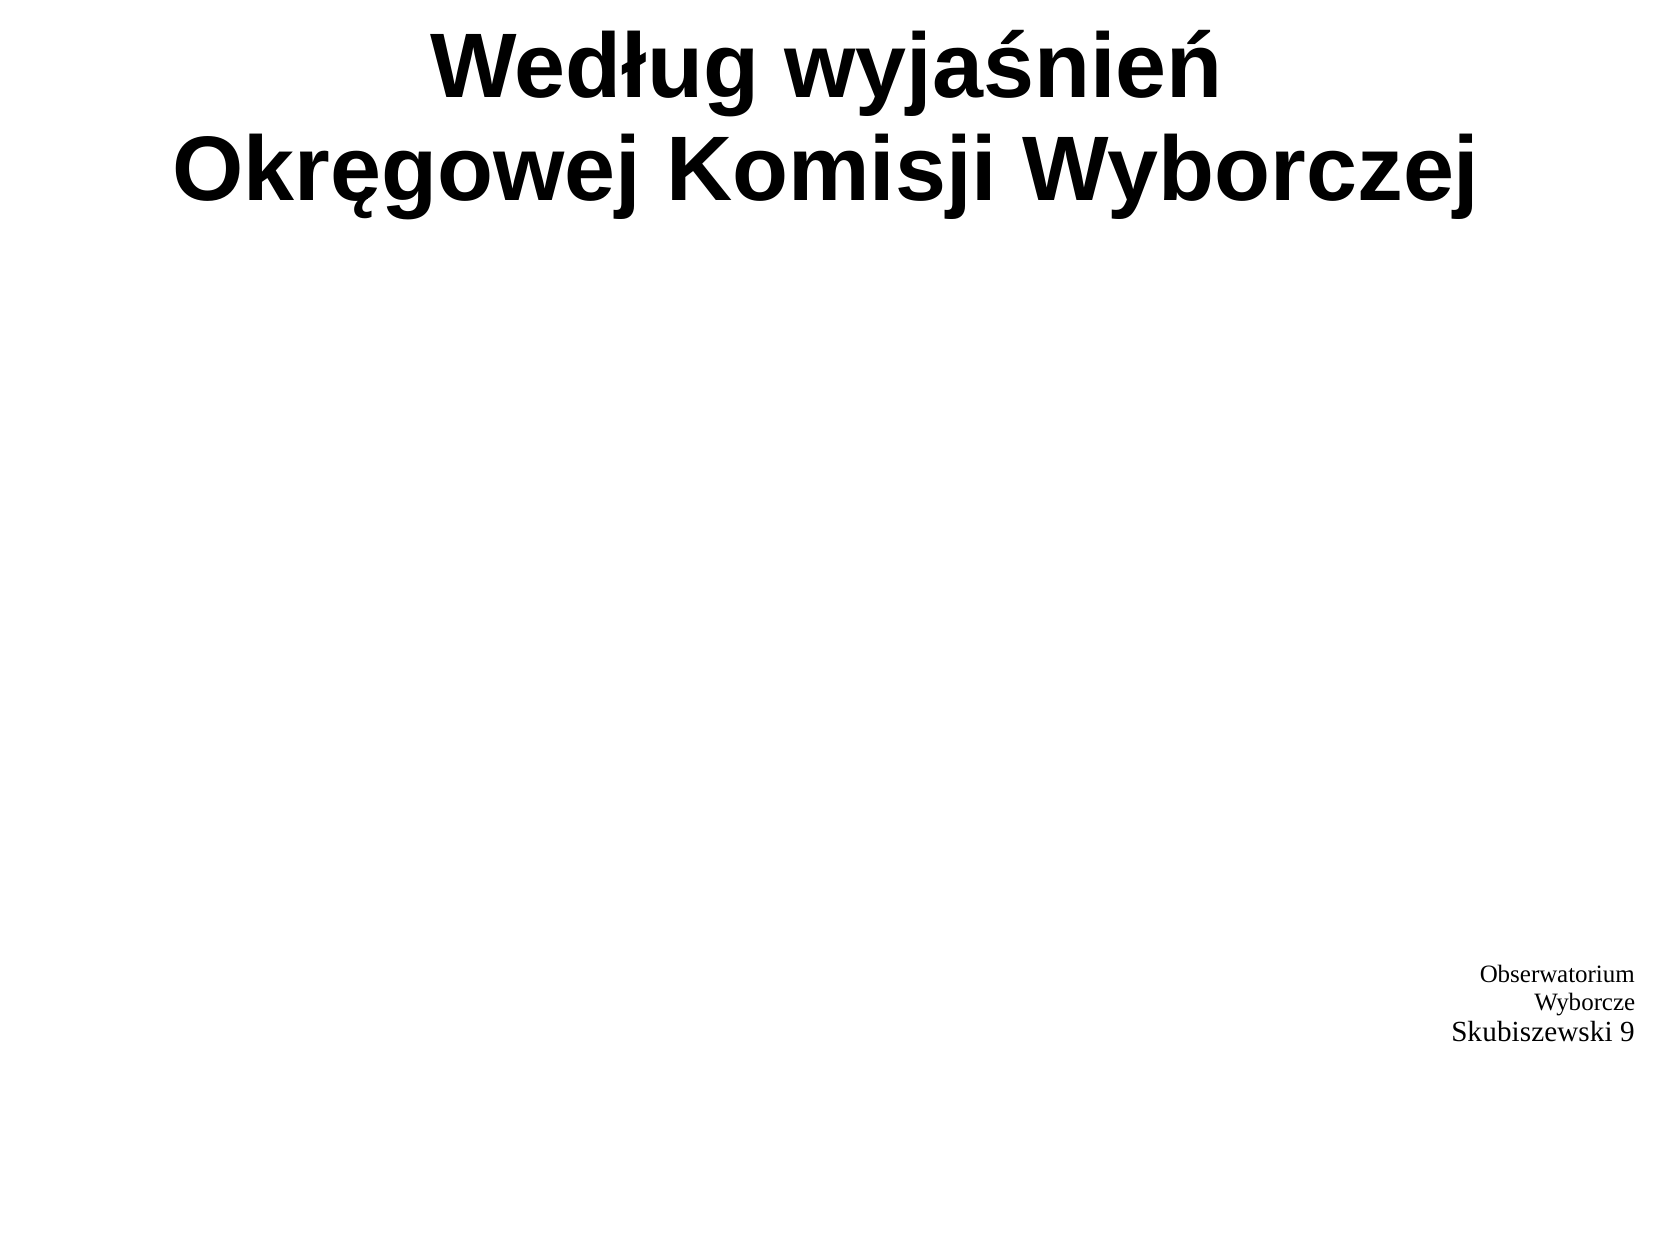

# Według wyjaśnień Okręgowej Komisji Wyborczej
9